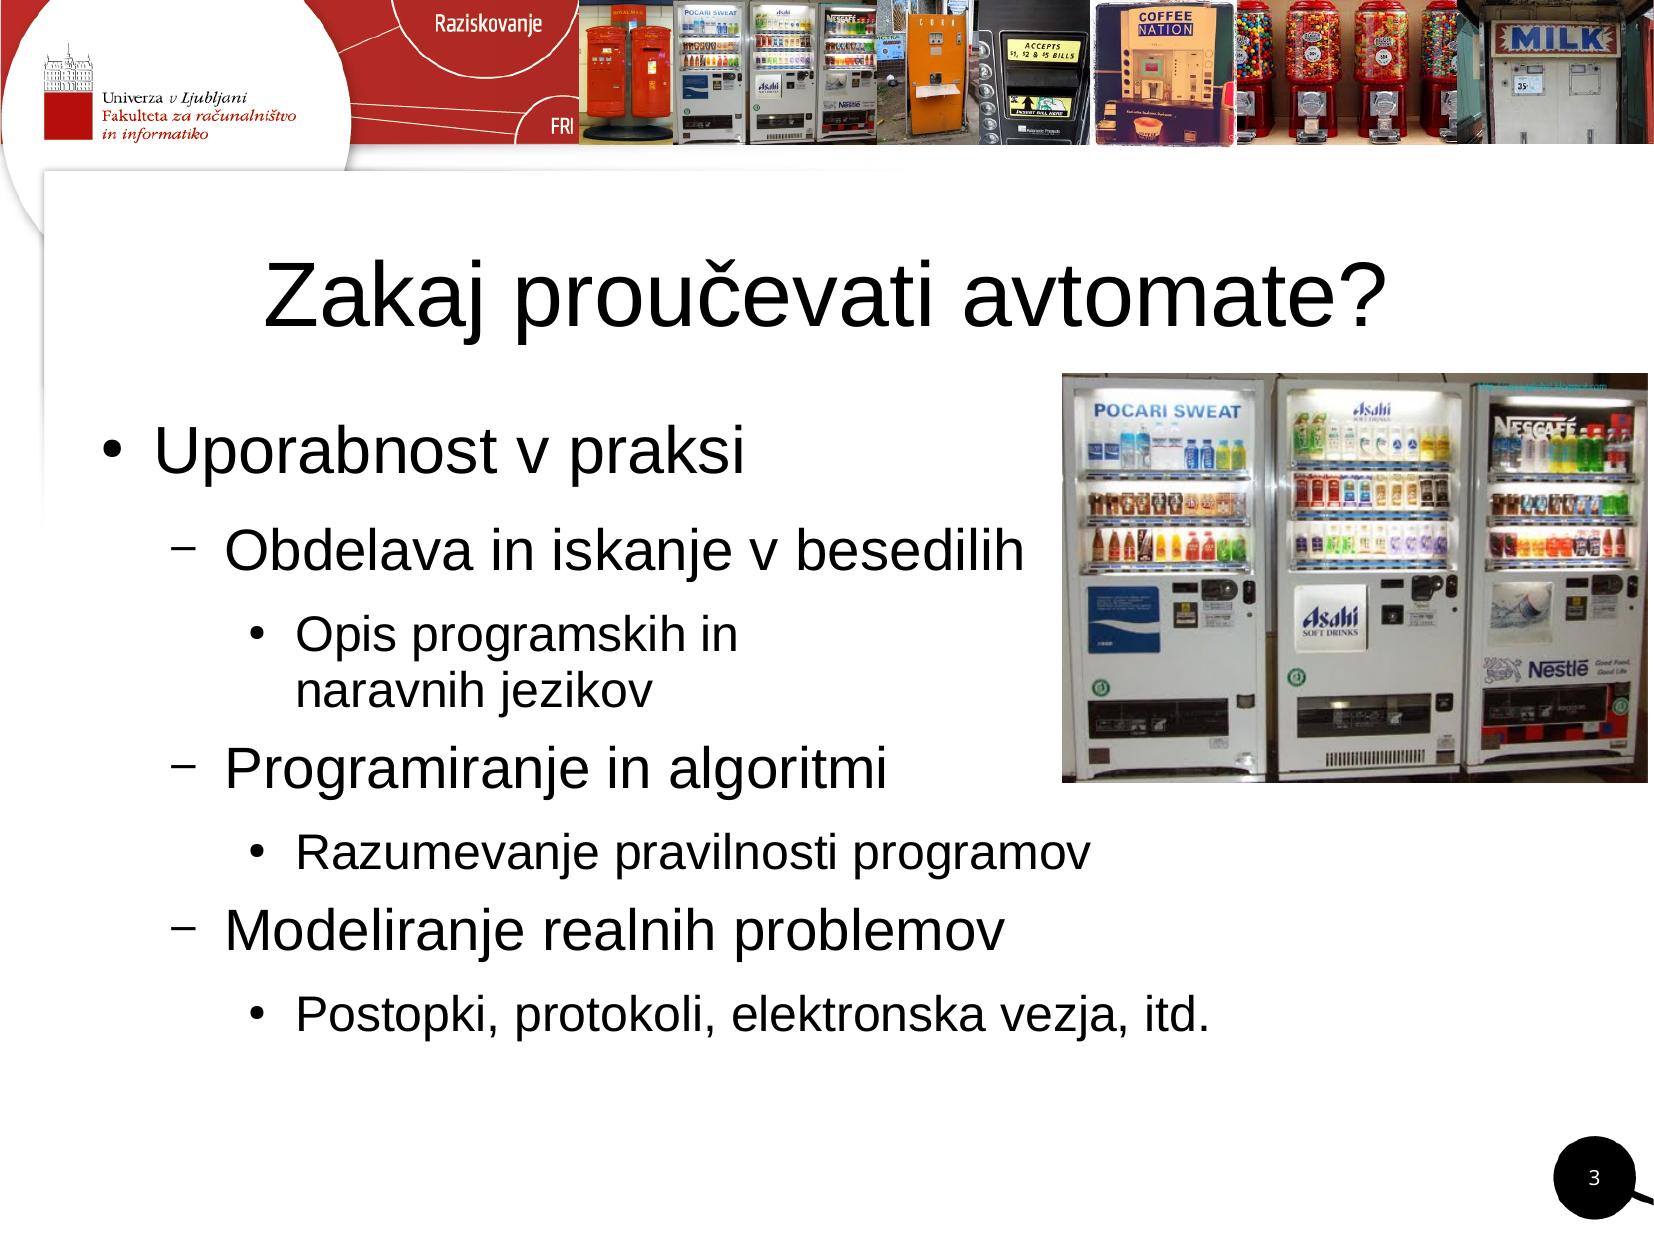

# Zakaj proučevati avtomate?
Uporabnost v praksi
Obdelava in iskanje v besedilih
Opis programskih in
naravnih jezikov
Programiranje in algoritmi
Razumevanje pravilnosti programov
Modeliranje realnih problemov
Postopki, protokoli, elektronska vezja, itd.